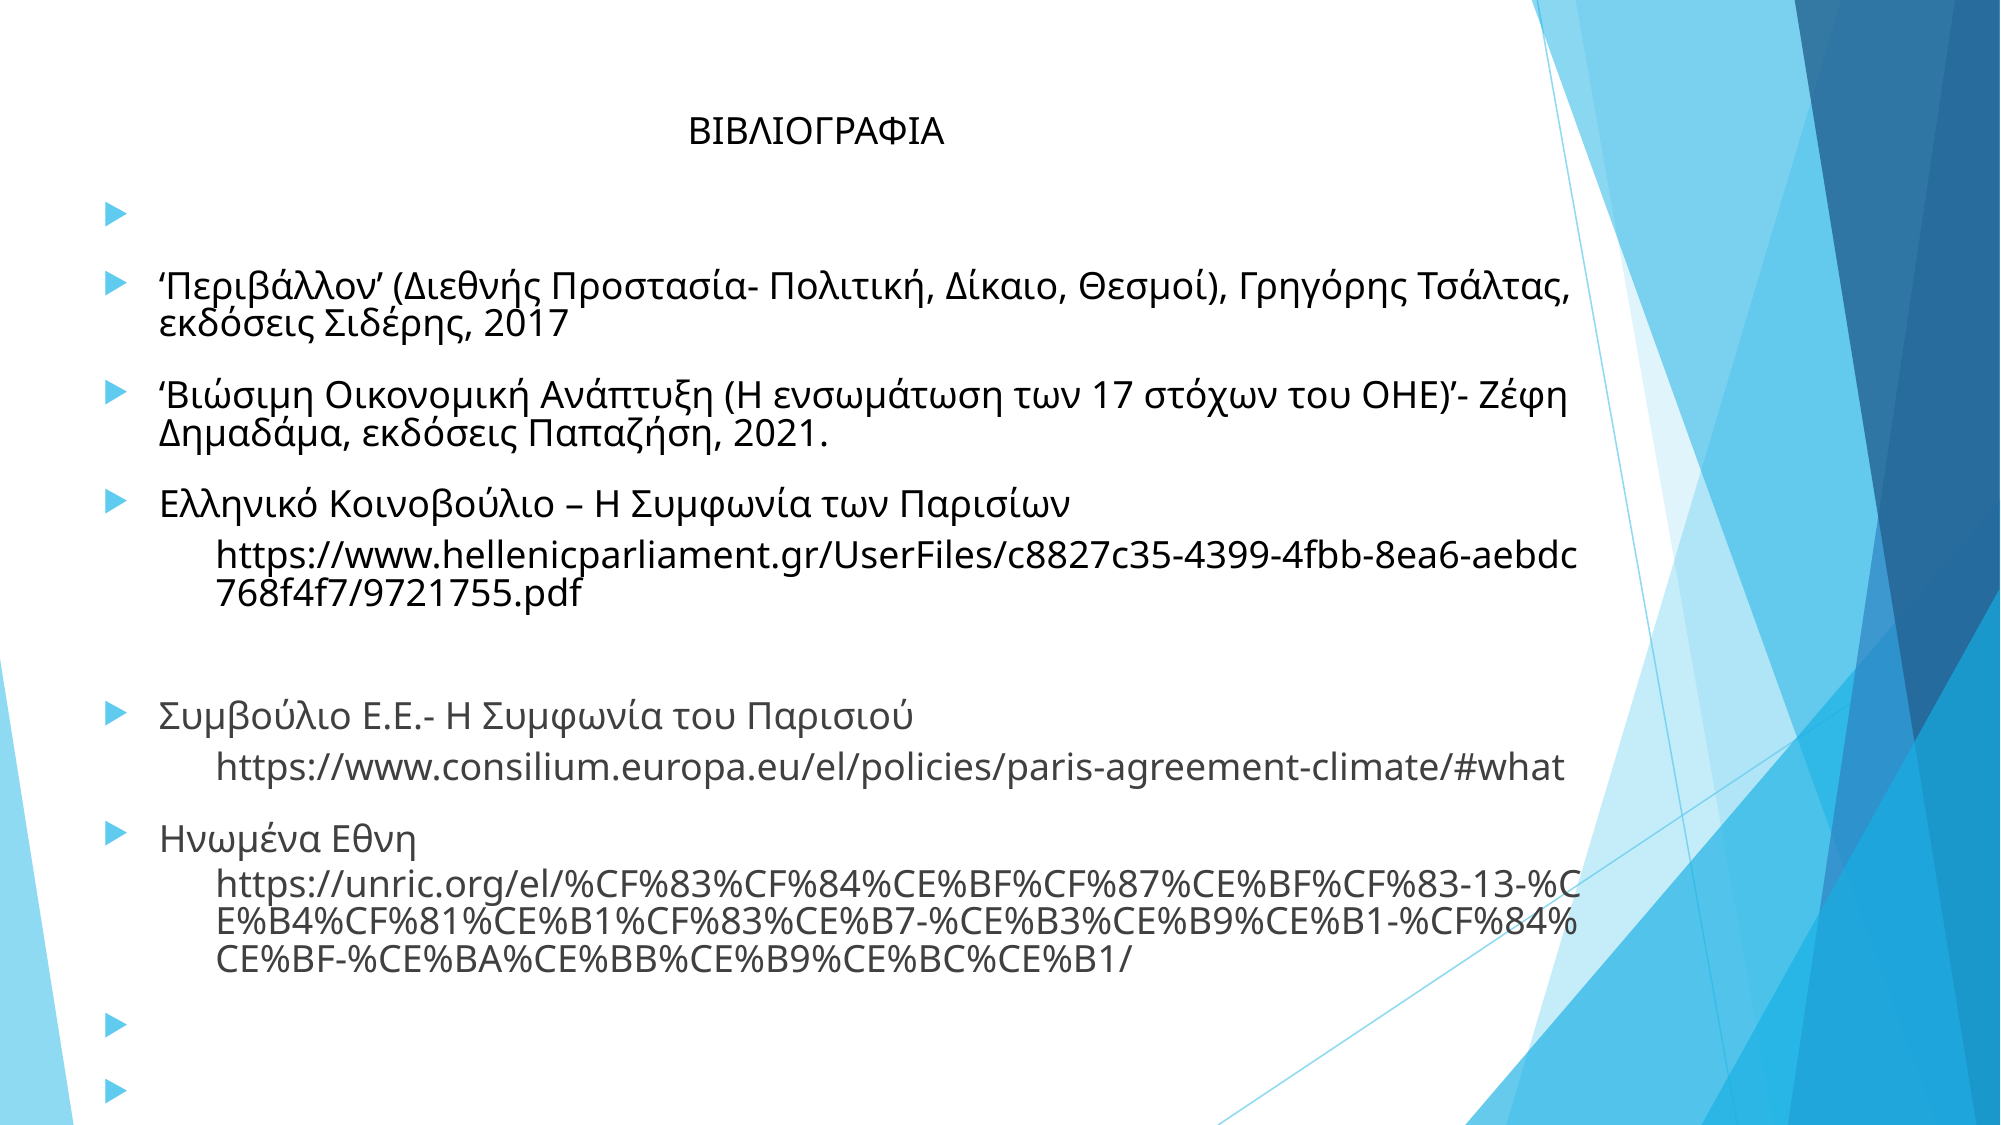

# ΒΙΒΛΙΟΓΡΑΦΙΑ
‘Περιβάλλον’ (Διεθνής Προστασία- Πολιτική, Δίκαιο, Θεσμοί), Γρηγόρης Τσάλτας, εκδόσεις Σιδέρης, 2017
‘Βιώσιμη Οικονομική Ανάπτυξη (Η ενσωμάτωση των 17 στόχων του ΟΗΕ)’- Ζέφη Δημαδάμα, εκδόσεις Παπαζήση, 2021.
Ελληνικό Κοινοβούλιο – Η Συμφωνία των Παρισίωνhttps://www.hellenicparliament.gr/UserFiles/c8827c35-4399-4fbb-8ea6-aebdc768f4f7/9721755.pdf
Συμβούλιο Ε.Ε.- Η Συμφωνία του Παρισιού https://www.consilium.europa.eu/el/policies/paris-agreement-climate/#what
Ηνωμένα Εθνη https://unric.org/el/%CF%83%CF%84%CE%BF%CF%87%CE%BF%CF%83-13-%CE%B4%CF%81%CE%B1%CF%83%CE%B7-%CE%B3%CE%B9%CE%B1-%CF%84%CE%BF-%CE%BA%CE%BB%CE%B9%CE%BC%CE%B1/